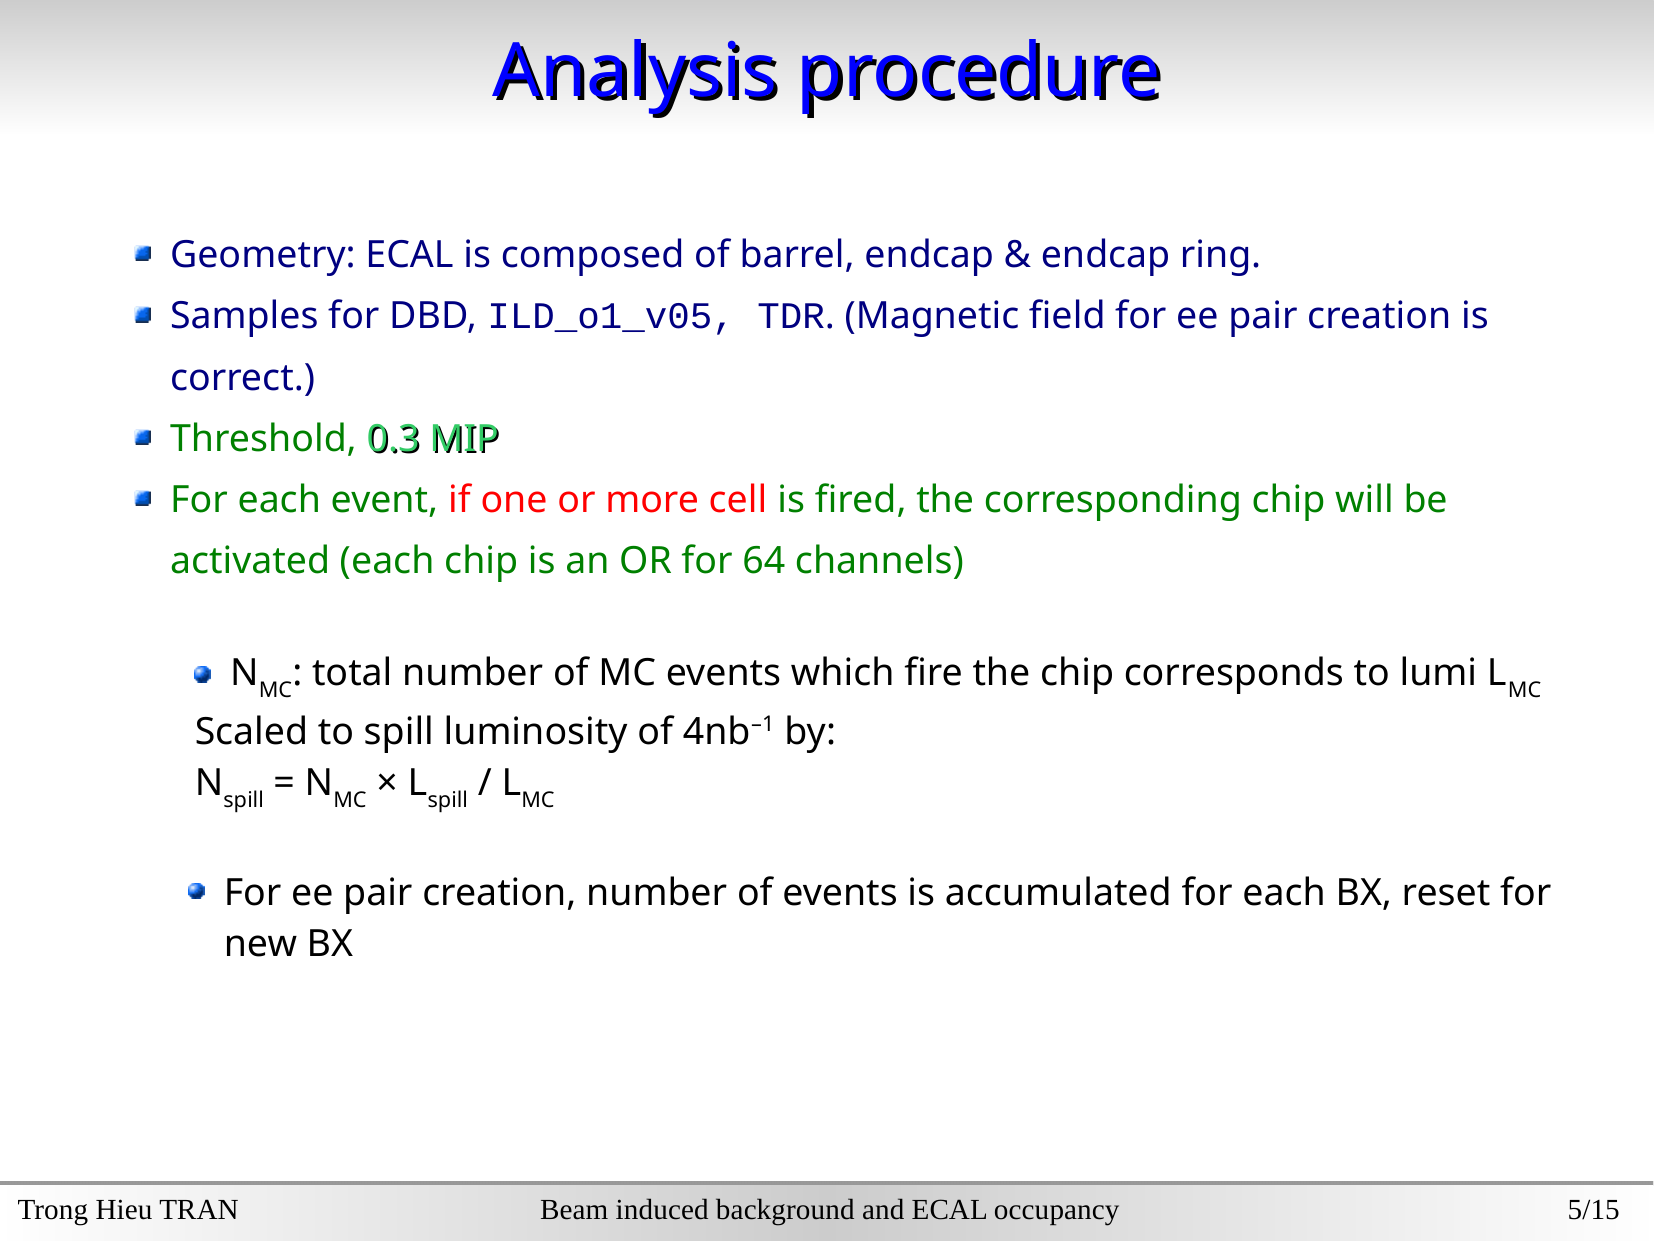

# Analysis procedure
Geometry: ECAL is composed of barrel, endcap & endcap ring.
Samples for DBD, ILD_o1_v05, TDR. (Magnetic field for ee pair creation is correct.)
Threshold, 0.3 MIP
For each event, if one or more cell is fired, the corresponding chip will be activated (each chip is an OR for 64 channels)
NMC: total number of MC events which fire the chip corresponds to lumi LMC
Scaled to spill luminosity of 4nb–1 by:
Nspill = NMC × Lspill / LMC
For ee pair creation, number of events is accumulated for each BX, reset for new BX
Trong Hieu TRAN
Beam induced background and ECAL occupancy
5